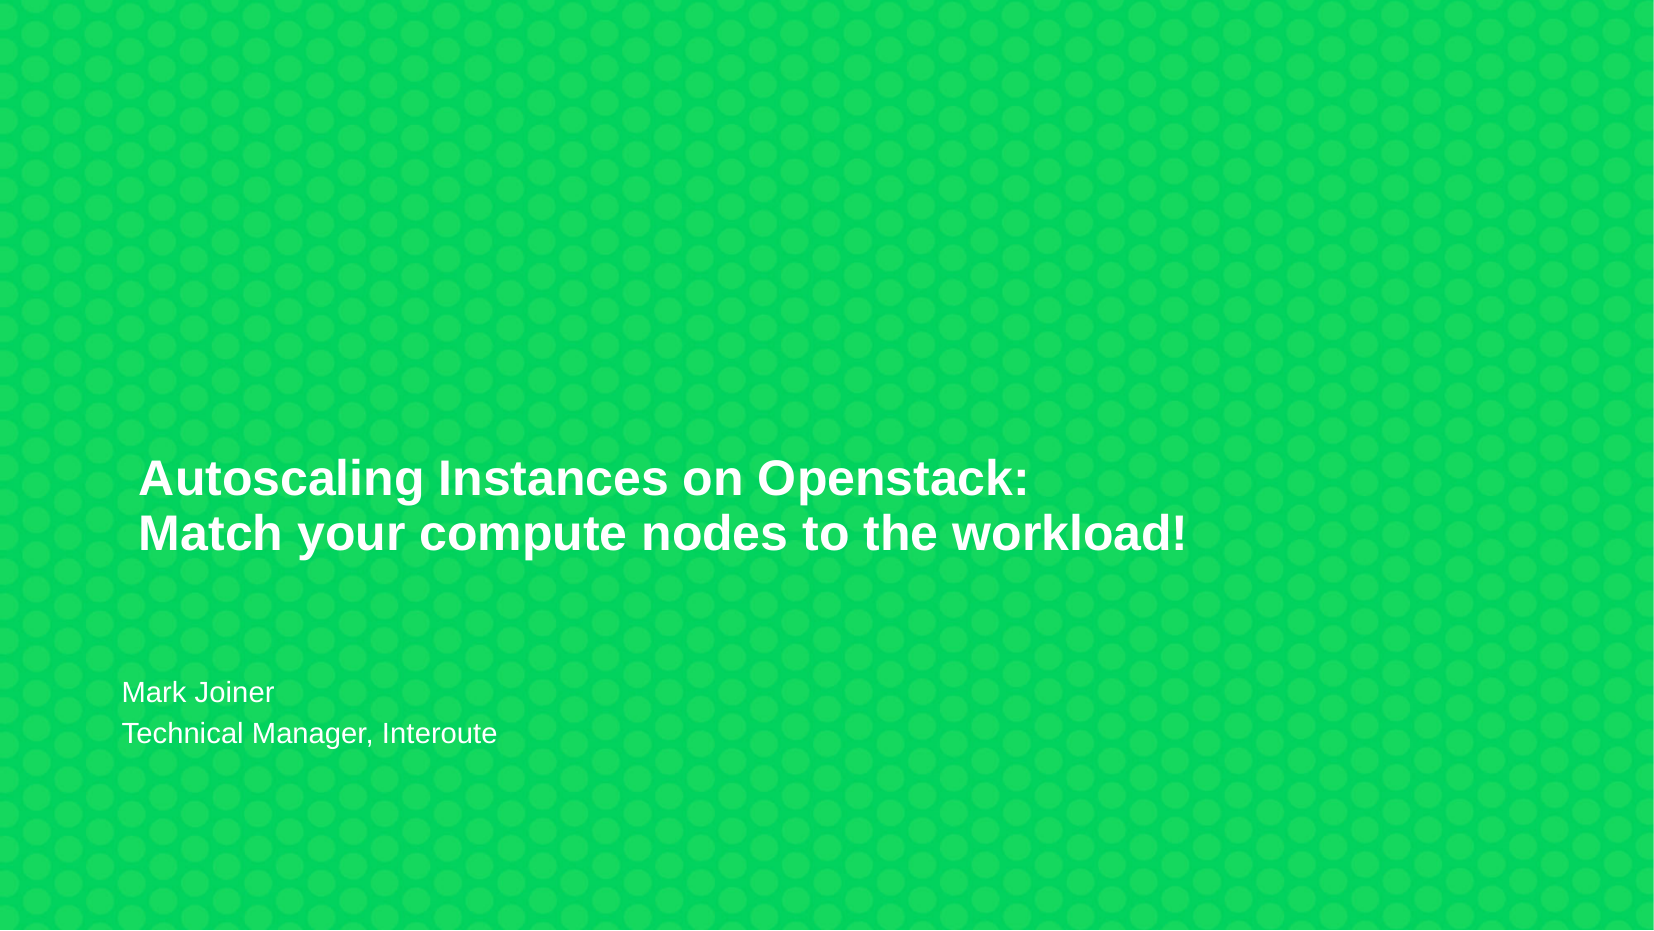

Autoscaling Instances on Openstack:
Match your compute nodes to the workload!
# Mark Joiner
Technical Manager, Interoute